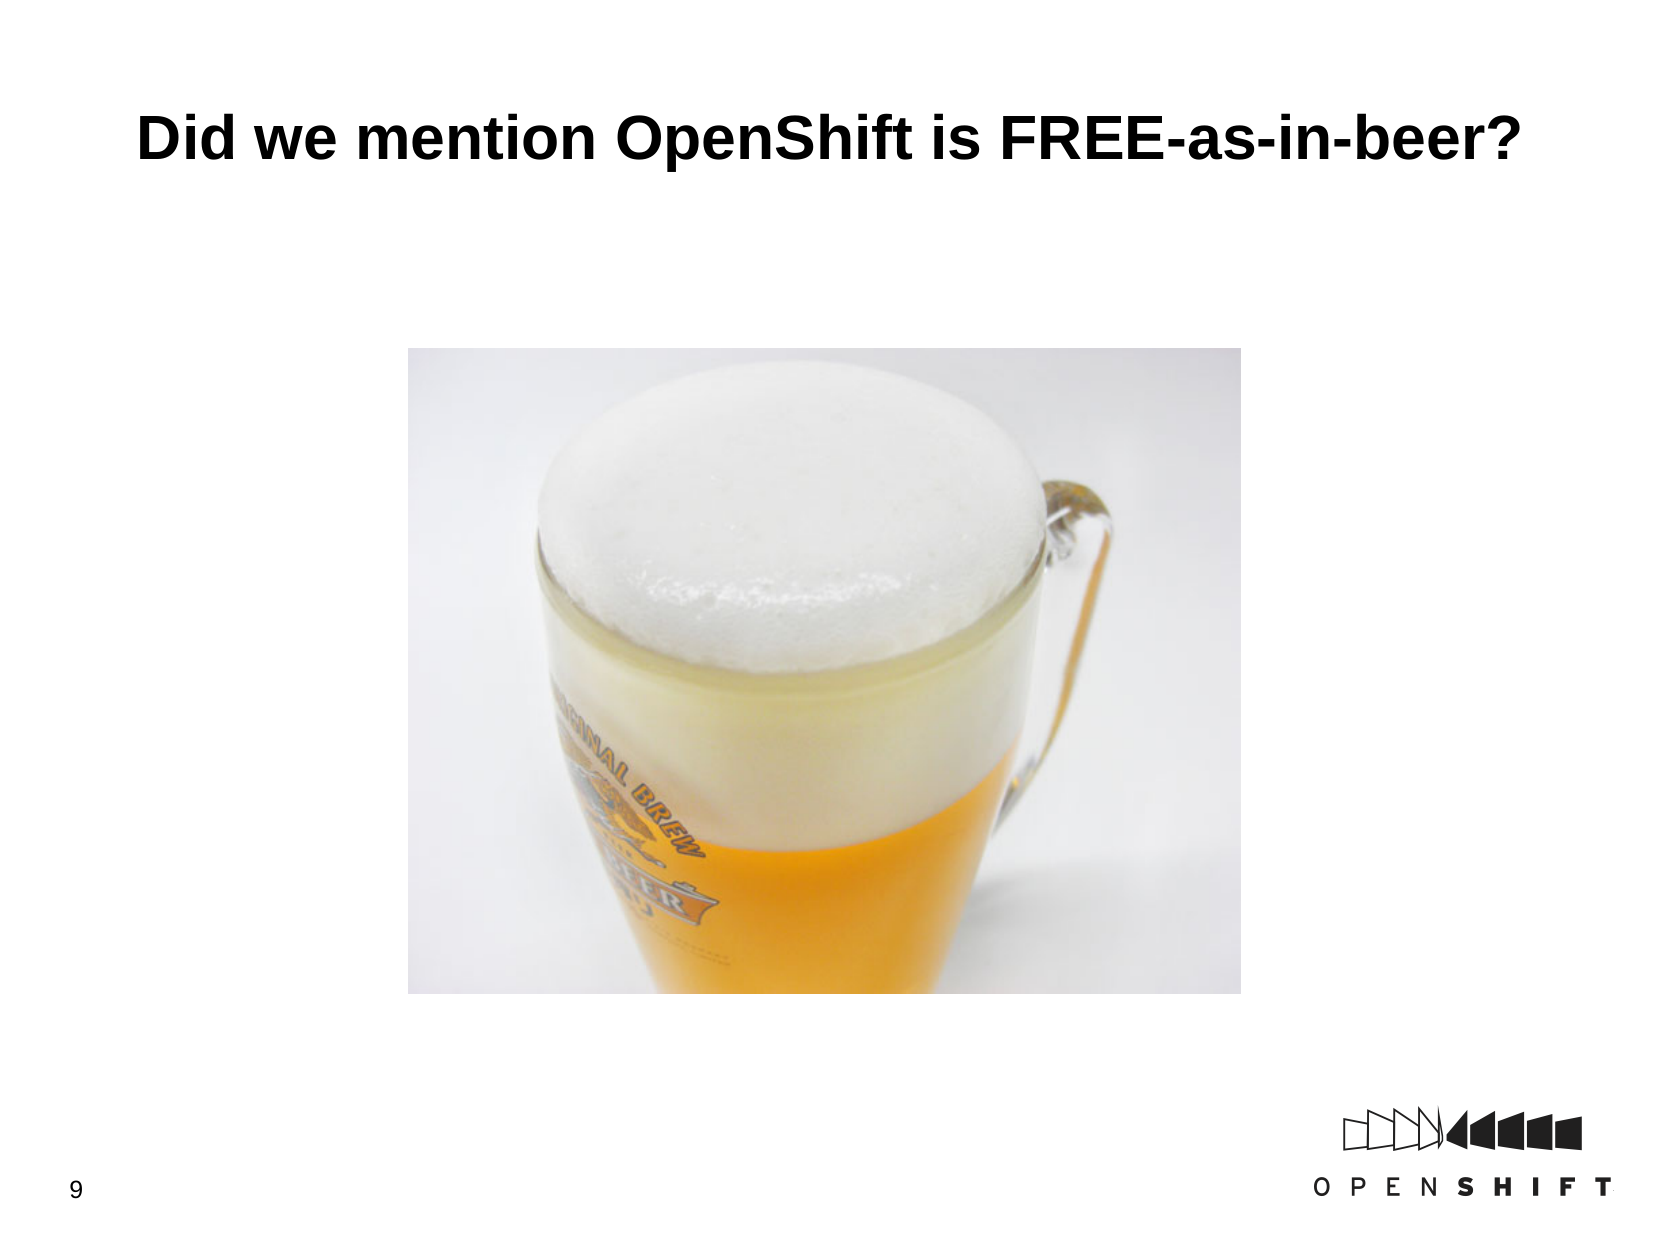

# Did we mention OpenShift is FREE-as-in-beer?